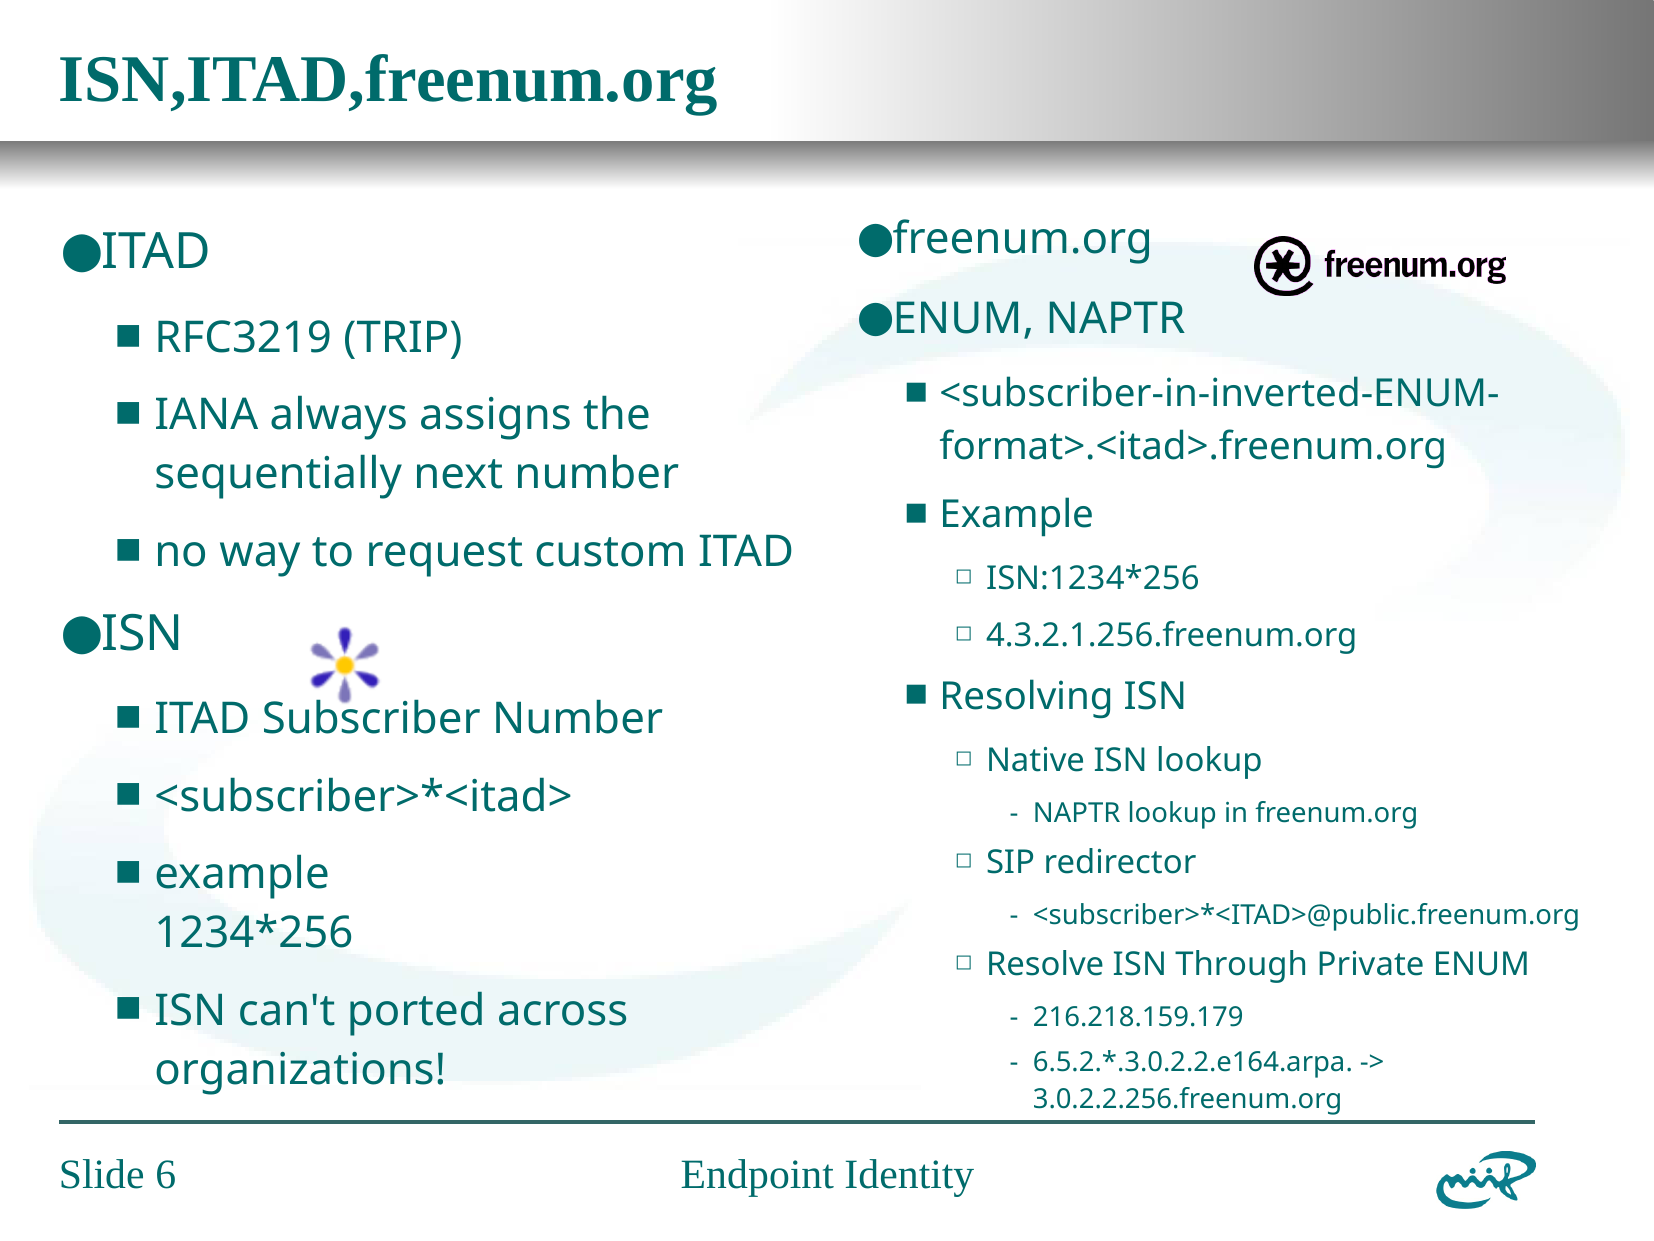

# ISN,ITAD,freenum.org
freenum.org
ENUM, NAPTR
<subscriber-in-inverted-ENUM-format>.<itad>.freenum.org
Example
ISN:1234*256
4.3.2.1.256.freenum.org
Resolving ISN
Native ISN lookup
NAPTR lookup in freenum.org
SIP redirector
<subscriber>*<ITAD>@public.freenum.org
Resolve ISN Through Private ENUM
216.218.159.179
6.5.2.*.3.0.2.2.e164.arpa. -> 3.0.2.2.256.freenum.org
ITAD
RFC3219 (TRIP)
IANA always assigns the sequentially next number
no way to request custom ITAD
ISN
ITAD Subscriber Number
<subscriber>*<itad>
example
1234*256
ISN can't ported across organizations!
6
Endpoint Identity